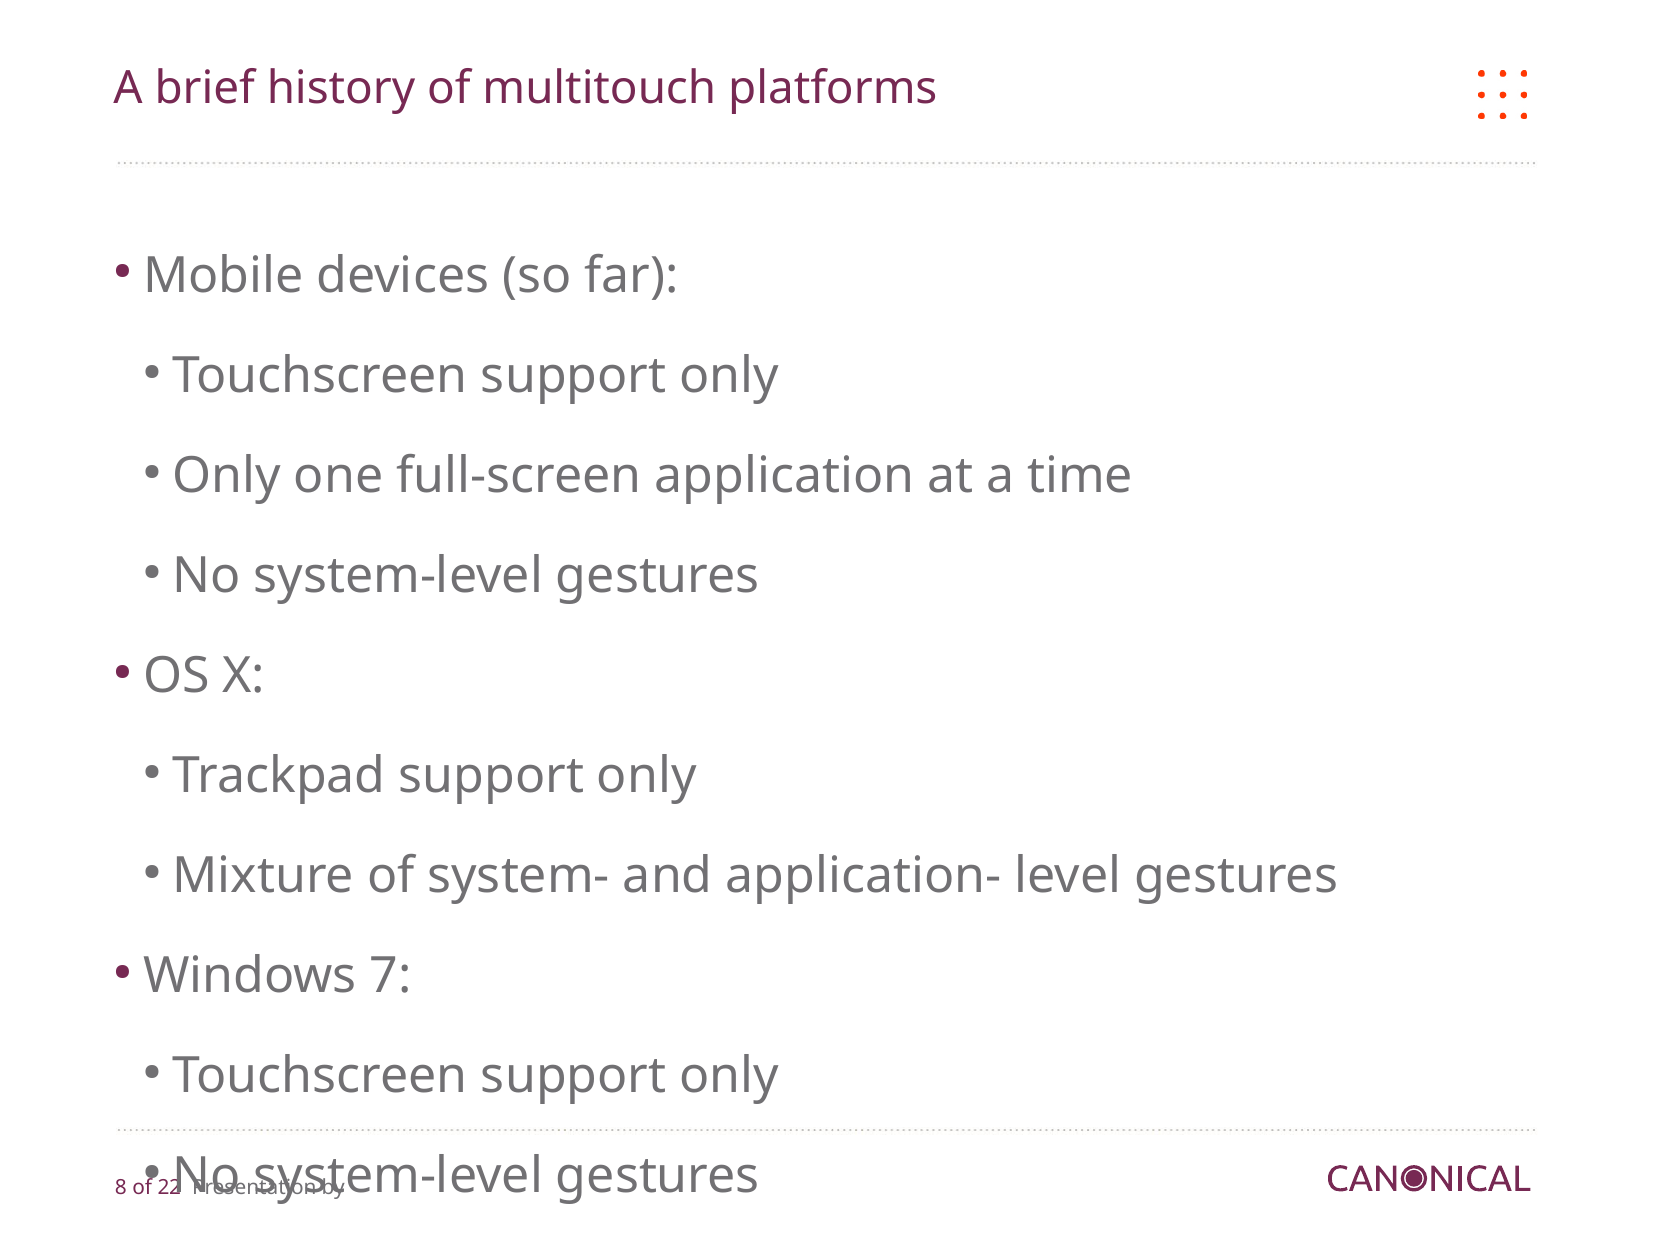

# A brief history of multitouch platforms
Mobile devices (so far):
Touchscreen support only
Only one full-screen application at a time
No system-level gestures
OS X:
Trackpad support only
Mixture of system- and application- level gestures
Windows 7:
Touchscreen support only
No system-level gestures